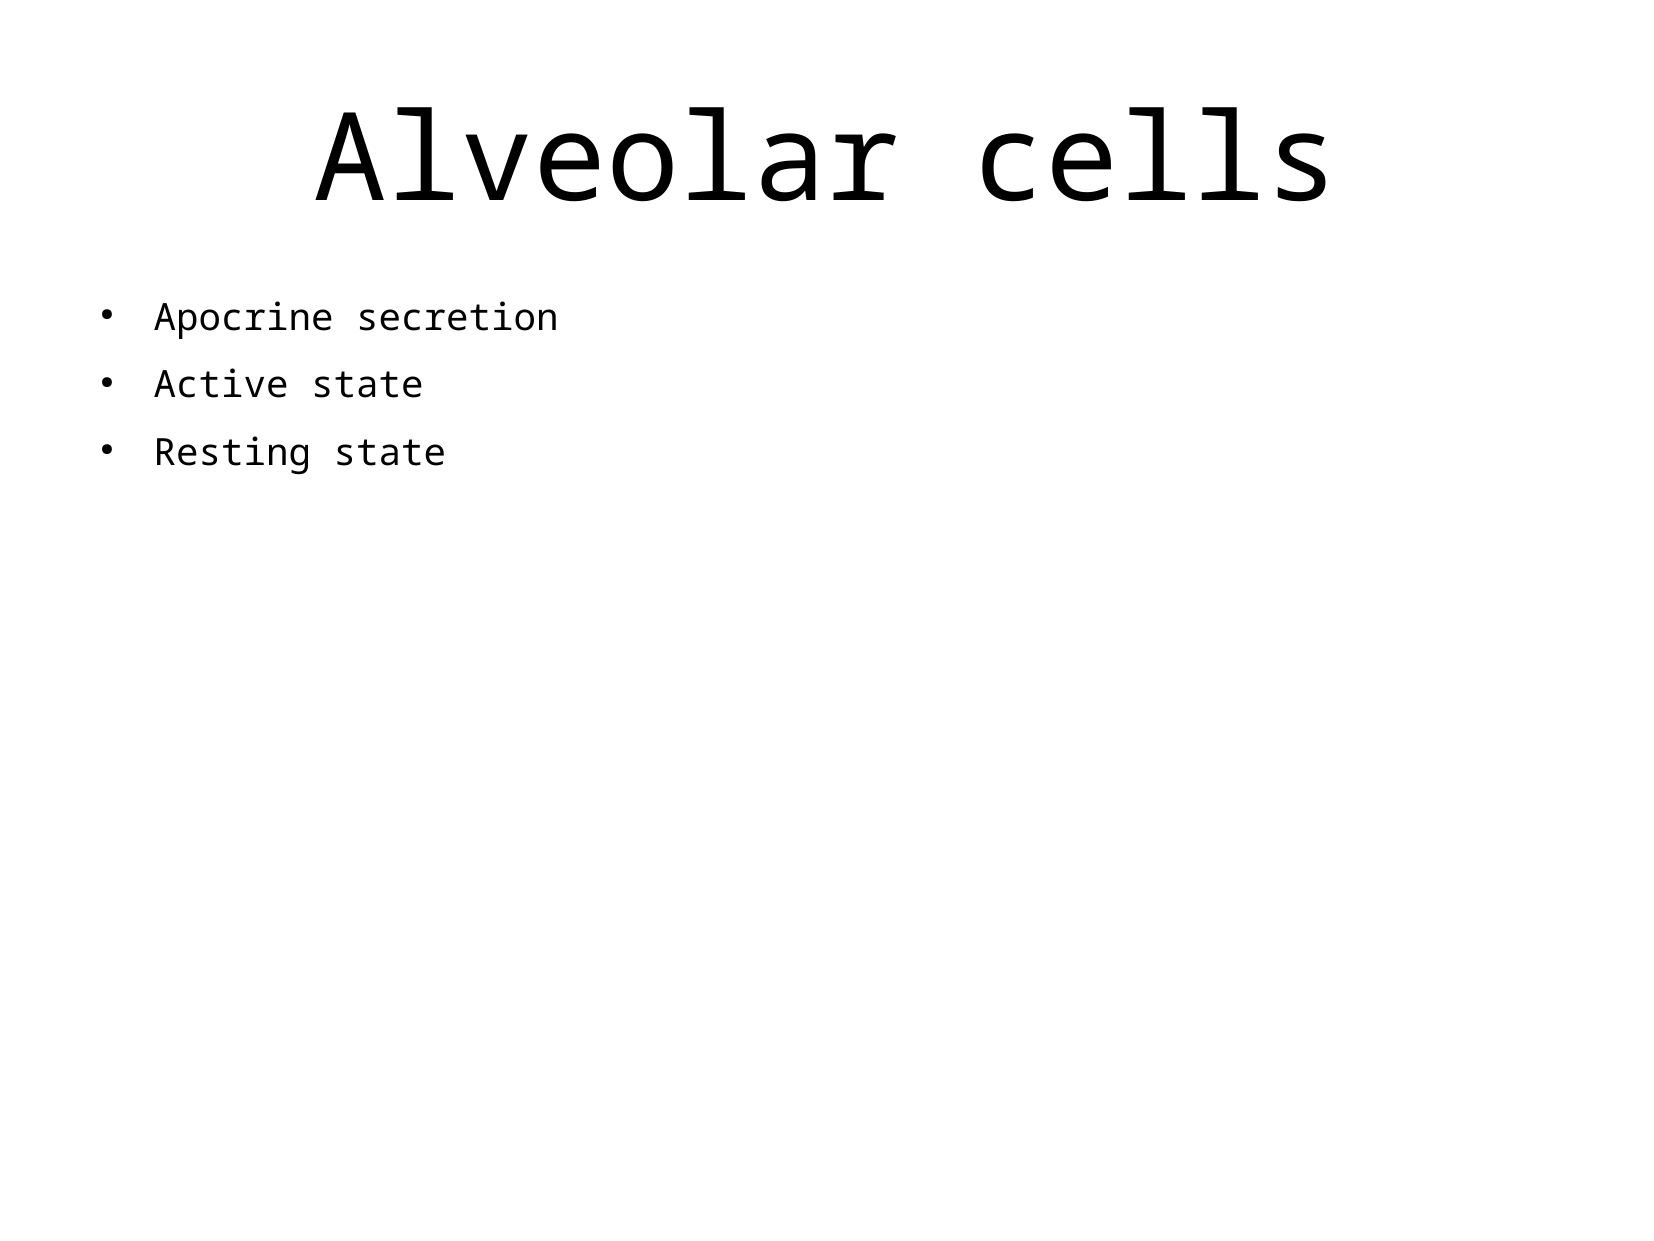

# Alveolar cells
Apocrine secretion
Active state
Resting state